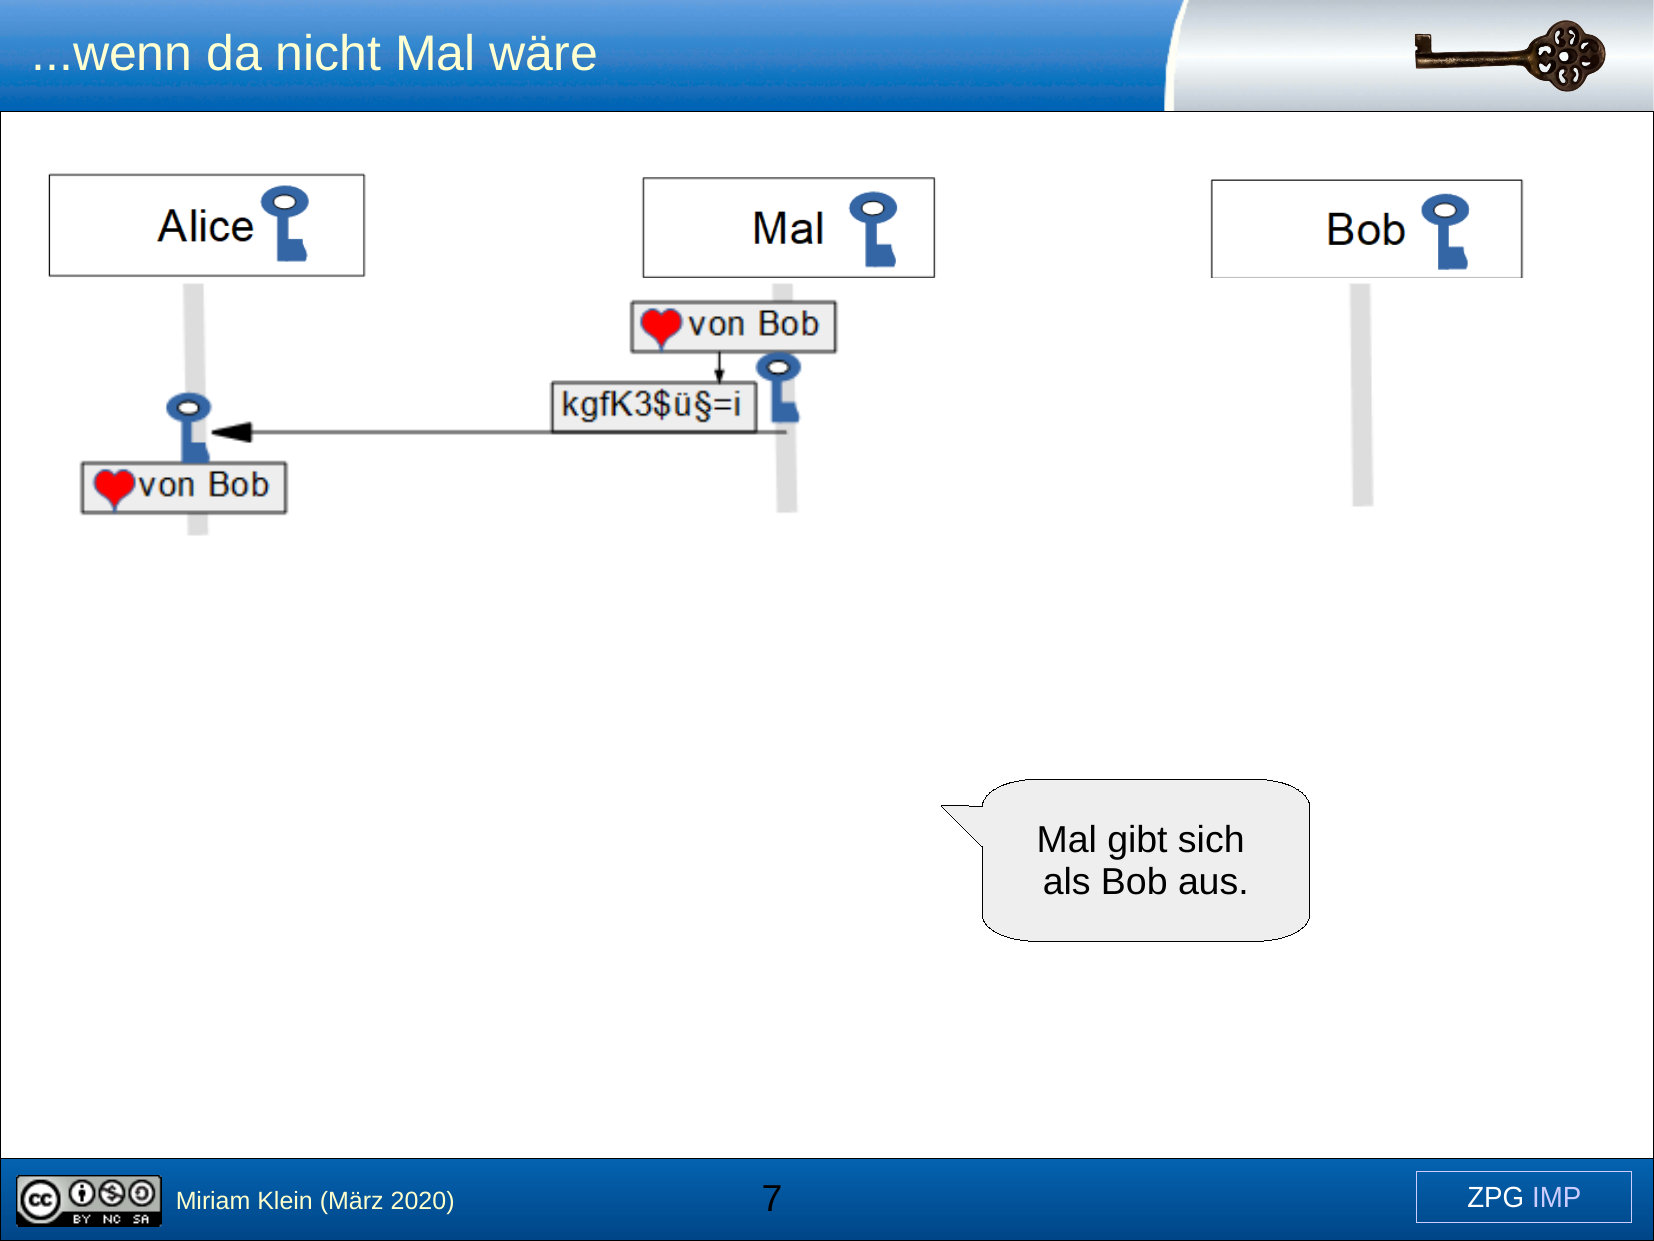

# ...wenn da nicht Mal wäre
Mal gibt sich
als Bob aus.
7